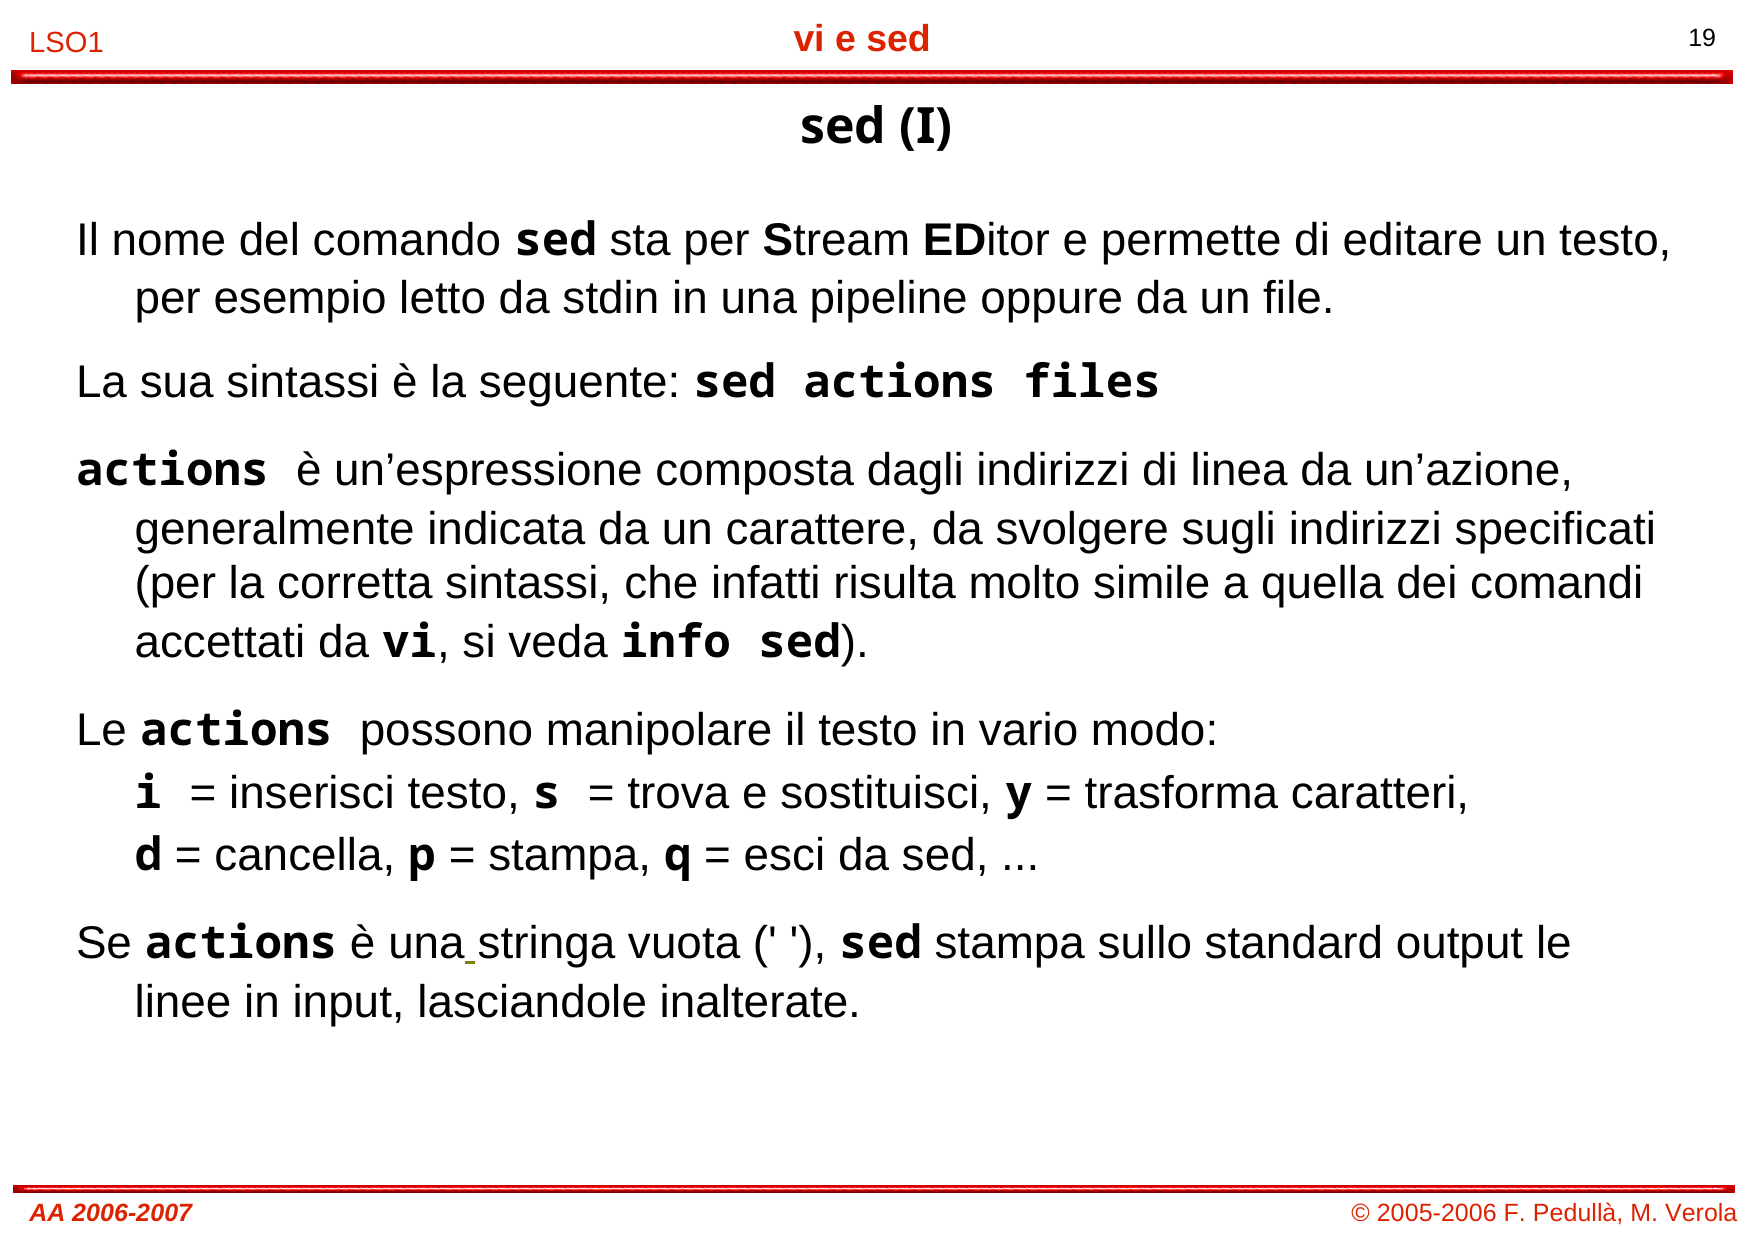

# sed (I)
Il nome del comando sed sta per Stream EDitor e permette di editare un testo, per esempio letto da stdin in una pipeline oppure da un file.
La sua sintassi è la seguente: sed actions files
actions è un’espressione composta dagli indirizzi di linea da un’azione, generalmente indicata da un carattere, da svolgere sugli indirizzi specificati (per la corretta sintassi, che infatti risulta molto simile a quella dei comandi accettati da vi, si veda info sed).
Le actions possono manipolare il testo in vario modo:
i = inserisci testo, s = trova e sostituisci, y = trasforma caratteri,
d = cancella, p = stampa, q = esci da sed, ...
Se actions è una stringa vuota (' '), sed stampa sullo standard output le linee in input, lasciandole inalterate.